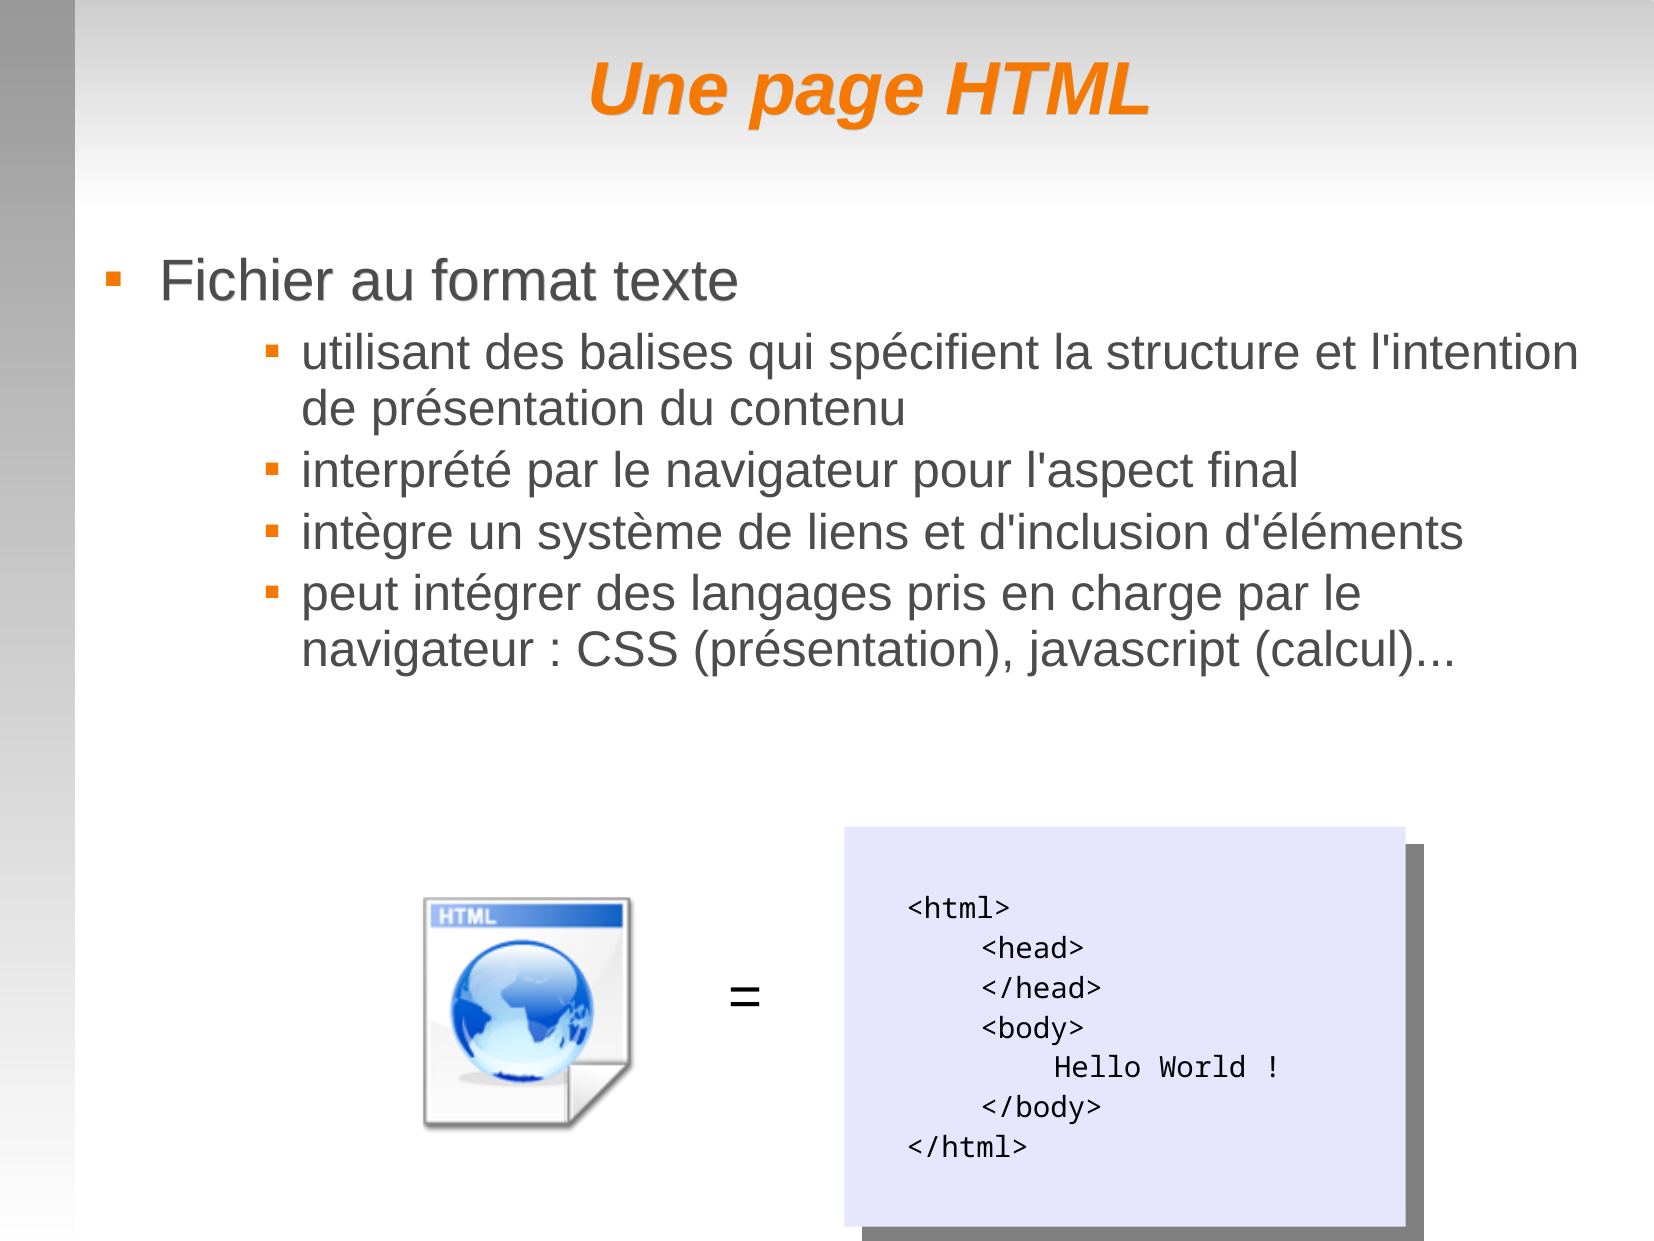

# Une page HTML
Fichier au format texte
utilisant des balises qui spécifient la structure et l'intention de présentation du contenu
interprété par le navigateur pour l'aspect final
intègre un système de liens et d'inclusion d'éléments
peut intégrer des langages pris en charge par le navigateur : CSS (présentation), javascript (calcul)...
<html>
	<head>
	</head>
	<body>
		Hello World !
	</body>
</html>
=